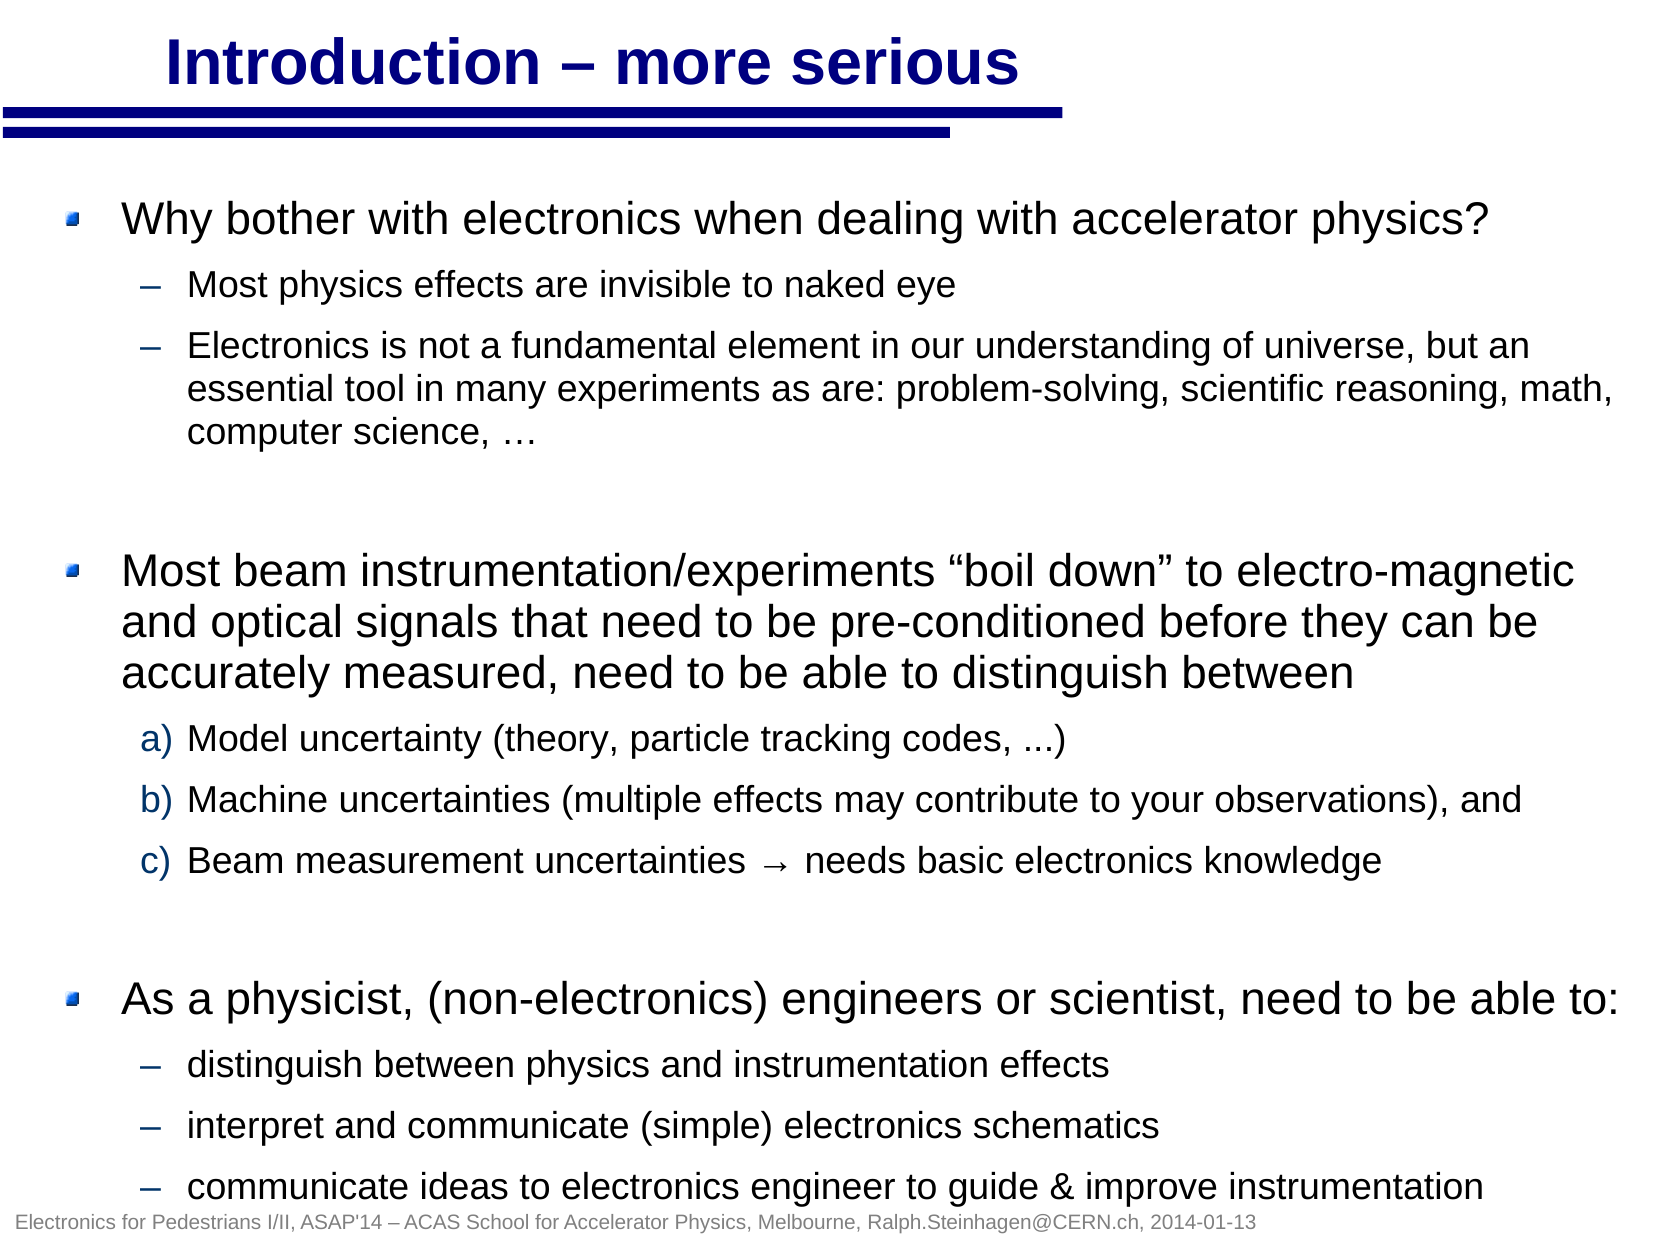

# Introduction – more serious
Why bother with electronics when dealing with accelerator physics?
Most physics effects are invisible to naked eye
Electronics is not a fundamental element in our understanding of universe, but an essential tool in many experiments as are: problem-solving, scientific reasoning, math, computer science, …
Most beam instrumentation/experiments “boil down” to electro-magnetic and optical signals that need to be pre-conditioned before they can be accurately measured, need to be able to distinguish between
Model uncertainty (theory, particle tracking codes, ...)
Machine uncertainties (multiple effects may contribute to your observations), and
Beam measurement uncertainties → needs basic electronics knowledge
As a physicist, (non-electronics) engineers or scientist, need to be able to:
distinguish between physics and instrumentation effects
interpret and communicate (simple) electronics schematics
communicate ideas to electronics engineer to guide & improve instrumentation